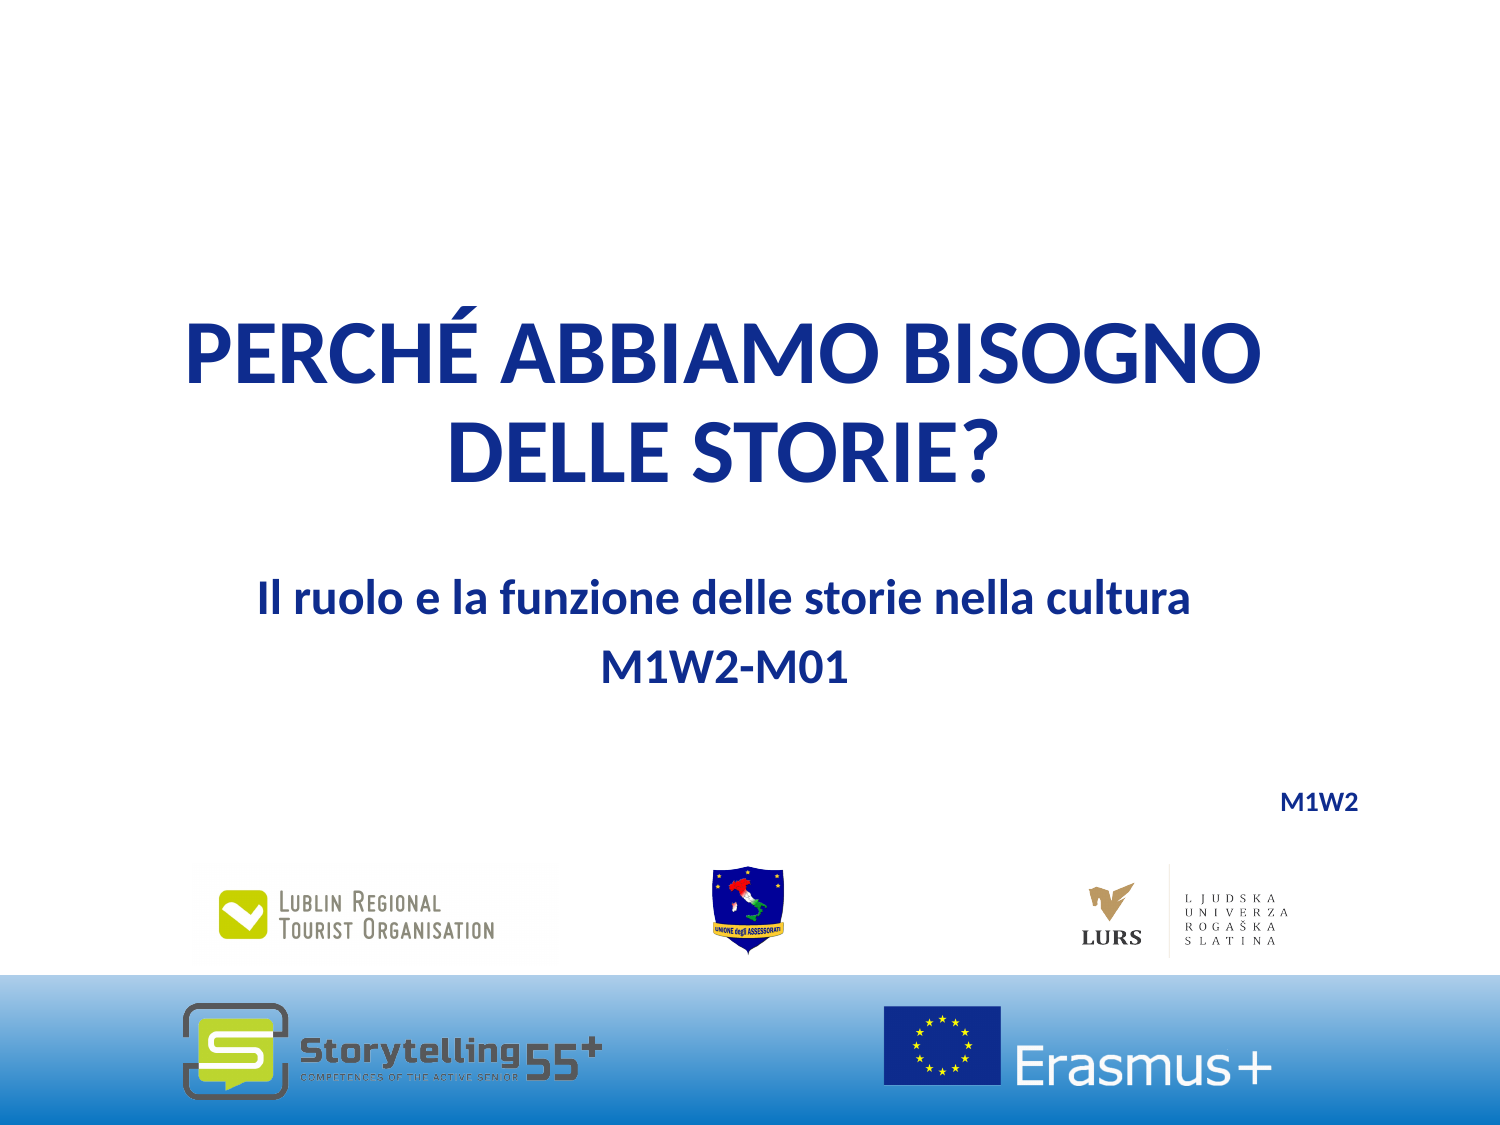

# PERCHÉ ABBIAMO BISOGNO DELLE STORIE?
Il ruolo e la funzione delle storie nella cultura
M1W2-M01
M1W2